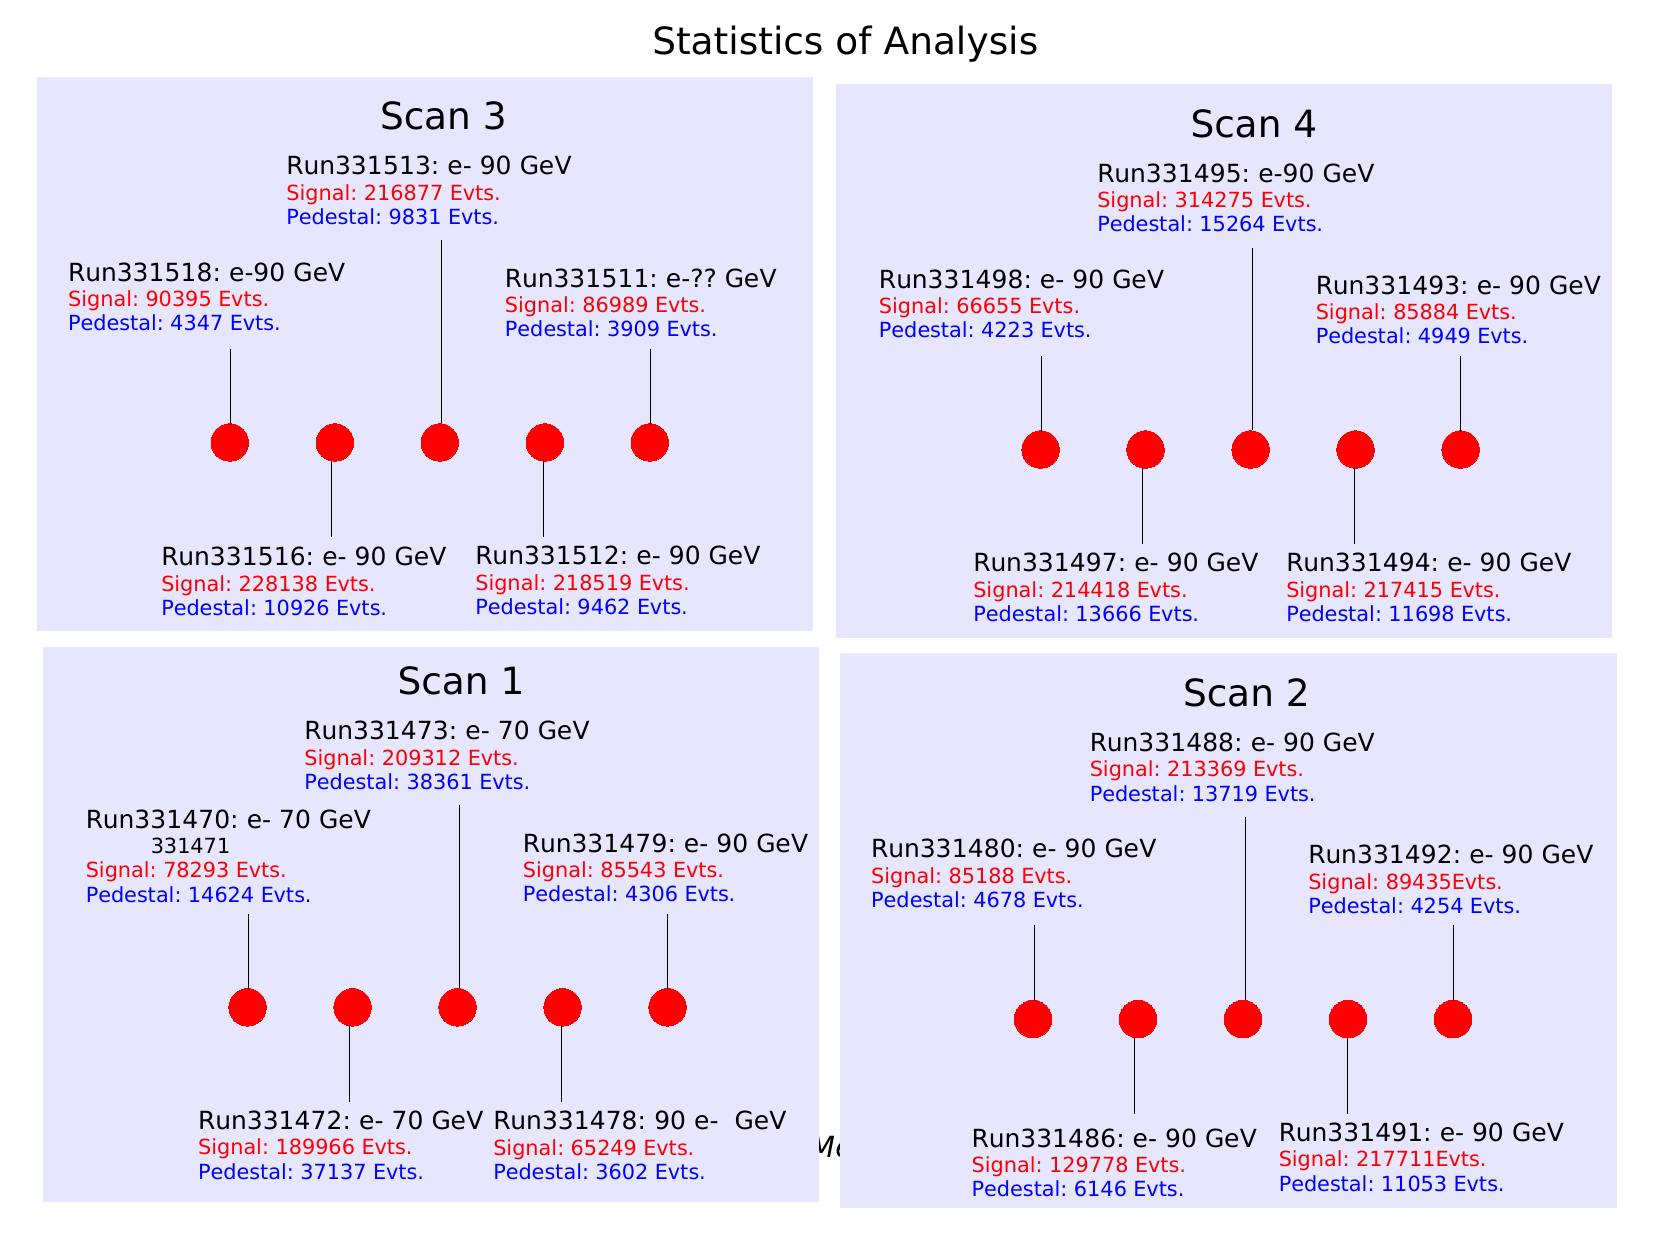

Statistics of Analysis
Scan 4
Run331513: e- 90 GeV
Signal: 216877 Evts.
Pedestal: 38295 Evts.
Run331518: e-90 GeV
Signal: 90395 Evts.
Pedestal: 4347 Evts.
Run331511: e-?? GeV
Signal: 86989 Evts.
Pedestal: 3909 Evts.
Run331512: e- 90 GeV
Signal: 218519 Evts.
Pedestal: 9462 Evts.
Run331516: e- 90 GeV
Signal: 228138 Evts.
Pedestal: 10926 Evts.
Scan 3
Scan 4
Run331513: e- 90 GeV
Signal: 216877 Evts.
Pedestal: 9831 Evts.
Run331495: e-90 GeV
Signal: 314275 Evts.
Pedestal: 15264 Evts.
Run331518: e-90 GeV
Signal: 90395 Evts.
Pedestal: 4347 Evts.
Run331511: e-?? GeV
Signal: 86989 Evts.
Pedestal: 3909 Evts.
Run331498: e- 90 GeV
Signal: 66655 Evts.
Pedestal: 4223 Evts.
Run331493: e- 90 GeV
Signal: 85884 Evts.
Pedestal: 4949 Evts.
Run331512: e- 90 GeV
Signal: 218519 Evts.
Pedestal: 9462 Evts.
Run331516: e- 90 GeV
Signal: 228138 Evts.
Pedestal: 10926 Evts.
Run331497: e- 90 GeV
Signal: 214418 Evts.
Pedestal: 13666 Evts.
Run331494: e- 90 GeV
Signal: 217415 Evts.
Pedestal: 11698 Evts.
Scan 1
Scan 2
Run331473: e- 70 GeV
Signal: 209312 Evts.
Pedestal: 38361 Evts.
Run331488: e- 90 GeV
Signal: 213369 Evts.
Pedestal: 13719 Evts.
Run331470: e- 70 GeV
 331471
Signal: 78293 Evts.
Pedestal: 14624 Evts.
Run331479: e- 90 GeV
Signal: 85543 Evts.
Pedestal: 4306 Evts.
Run331480: e- 90 GeV
Signal: 85188 Evts.
Pedestal: 4678 Evts.
Run331492: e- 90 GeV
Signal: 89435Evts.
Pedestal: 4254 Evts.
Run331472: e- 70 GeV
Signal: 189966 Evts.
Pedestal: 37137 Evts.
Run331478: 90 e- GeV
Signal: 65249 Evts.
Pedestal: 3602 Evts.
Run331491: e- 90 GeV
Signal: 217711Evts.
Pedestal: 11053 Evts.
Run331486: e- 90 GeV
Signal: 129778 Evts.
Pedestal: 6146 Evts.
6